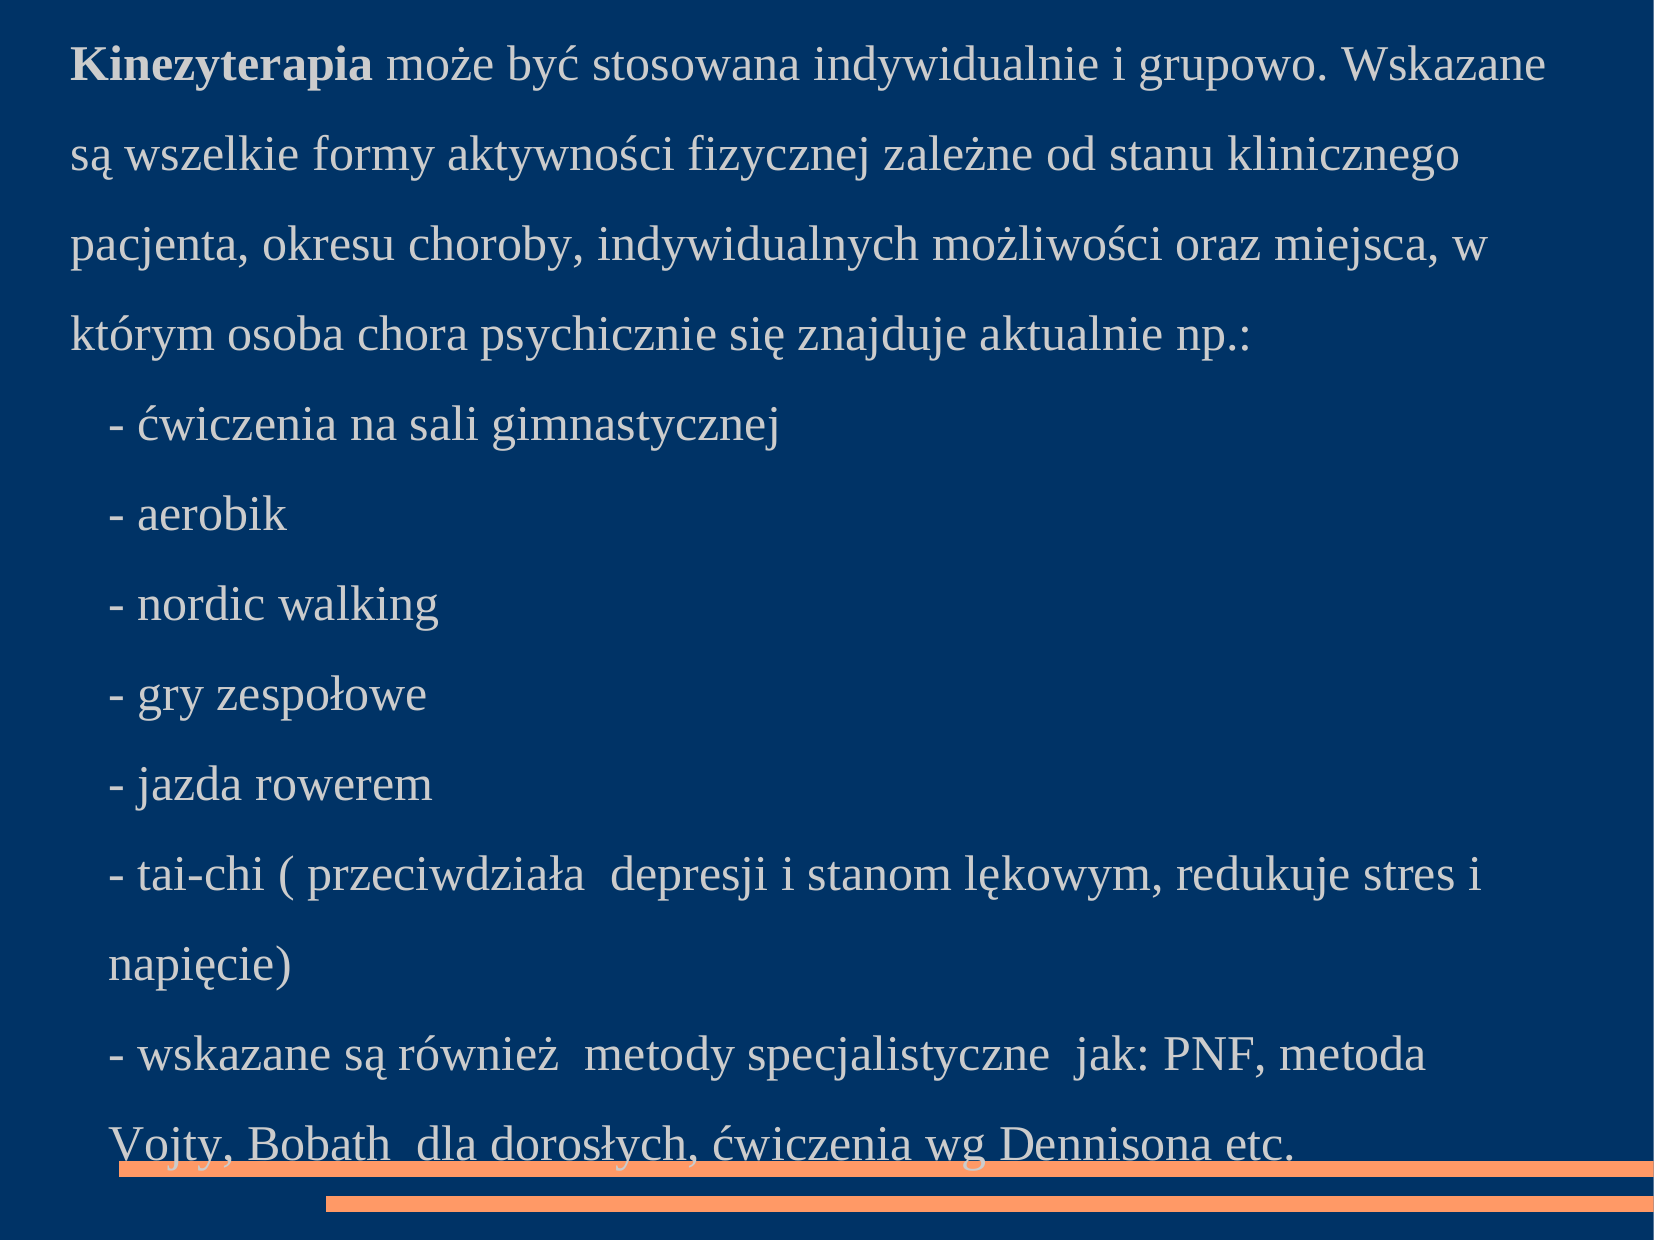

# Kinezyterapia może być stosowana indywidualnie i grupowo. Wskazane są wszelkie formy aktywności fizycznej zależne od stanu klinicznego pacjenta, okresu choroby, indywidualnych możliwości oraz miejsca, w którym osoba chora psychicznie się znajduje aktualnie np.:
- ćwiczenia na sali gimnastycznej
- aerobik
- nordic walking
- gry zespołowe
- jazda rowerem
- tai-chi ( przeciwdziała depresji i stanom lękowym, redukuje stres i
napięcie)
- wskazane są również metody specjalistyczne jak: PNF, metoda
Vojty, Bobath dla dorosłych, ćwiczenia wg Dennisona etc.